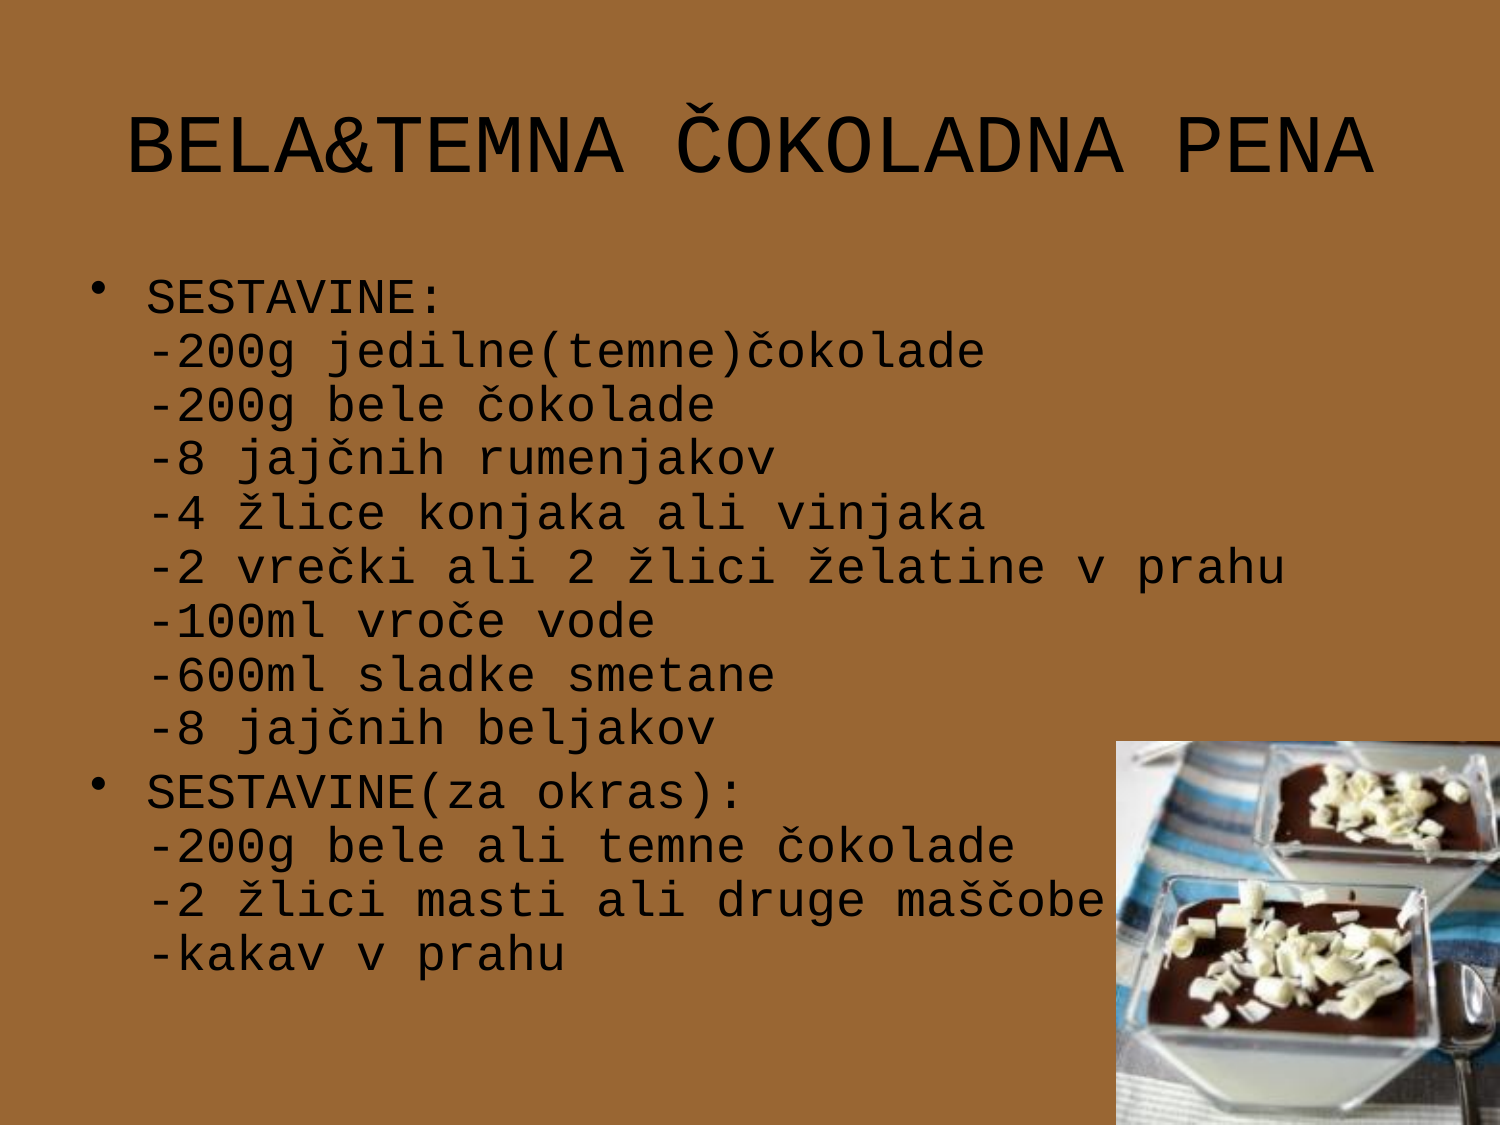

# BELA&TEMNA ČOKOLADNA PENA
SESTAVINE:
-200g jedilne(temne)čokolade
-200g bele čokolade
-8 jajčnih rumenjakov
-4 žlice konjaka ali vinjaka
-2 vrečki ali 2 žlici želatine v prahu
-100ml vroče vode
-600ml sladke smetane
-8 jajčnih beljakov
SESTAVINE(za okras):
-200g bele ali temne čokolade
-2 žlici masti ali druge maščobe
-kakav v prahu